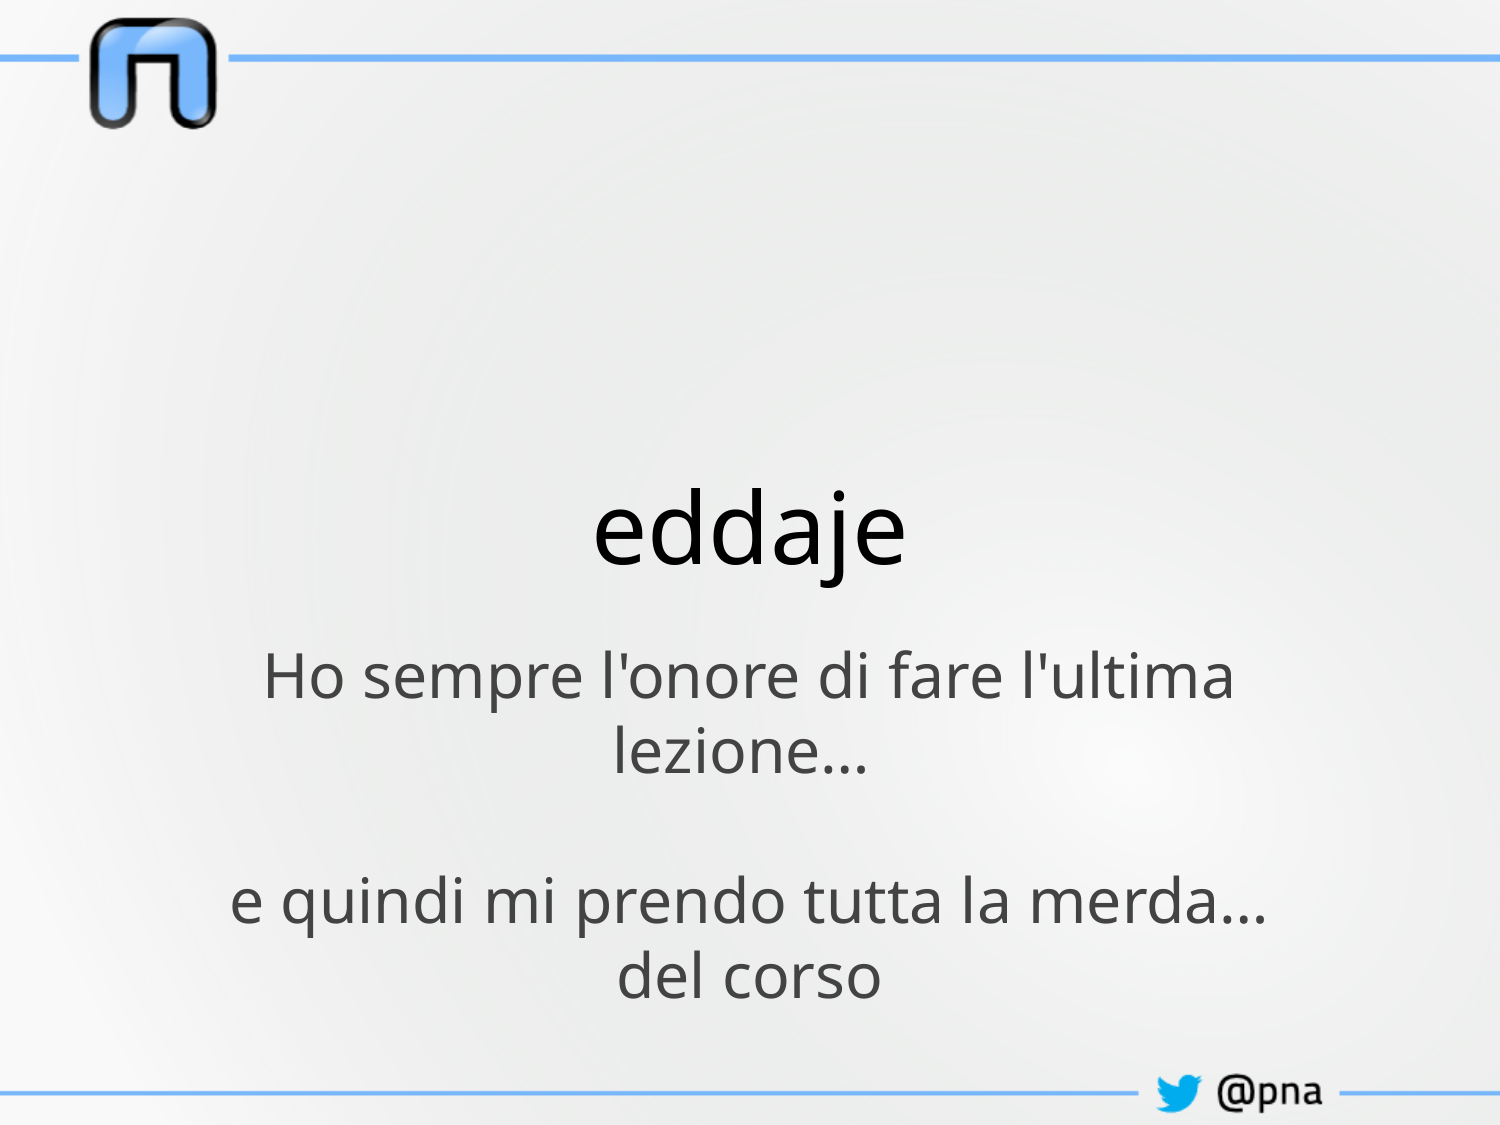

# eddaje
Ho sempre l'onore di fare l'ultima lezione…
e quindi mi prendo tutta la merda…
del corso